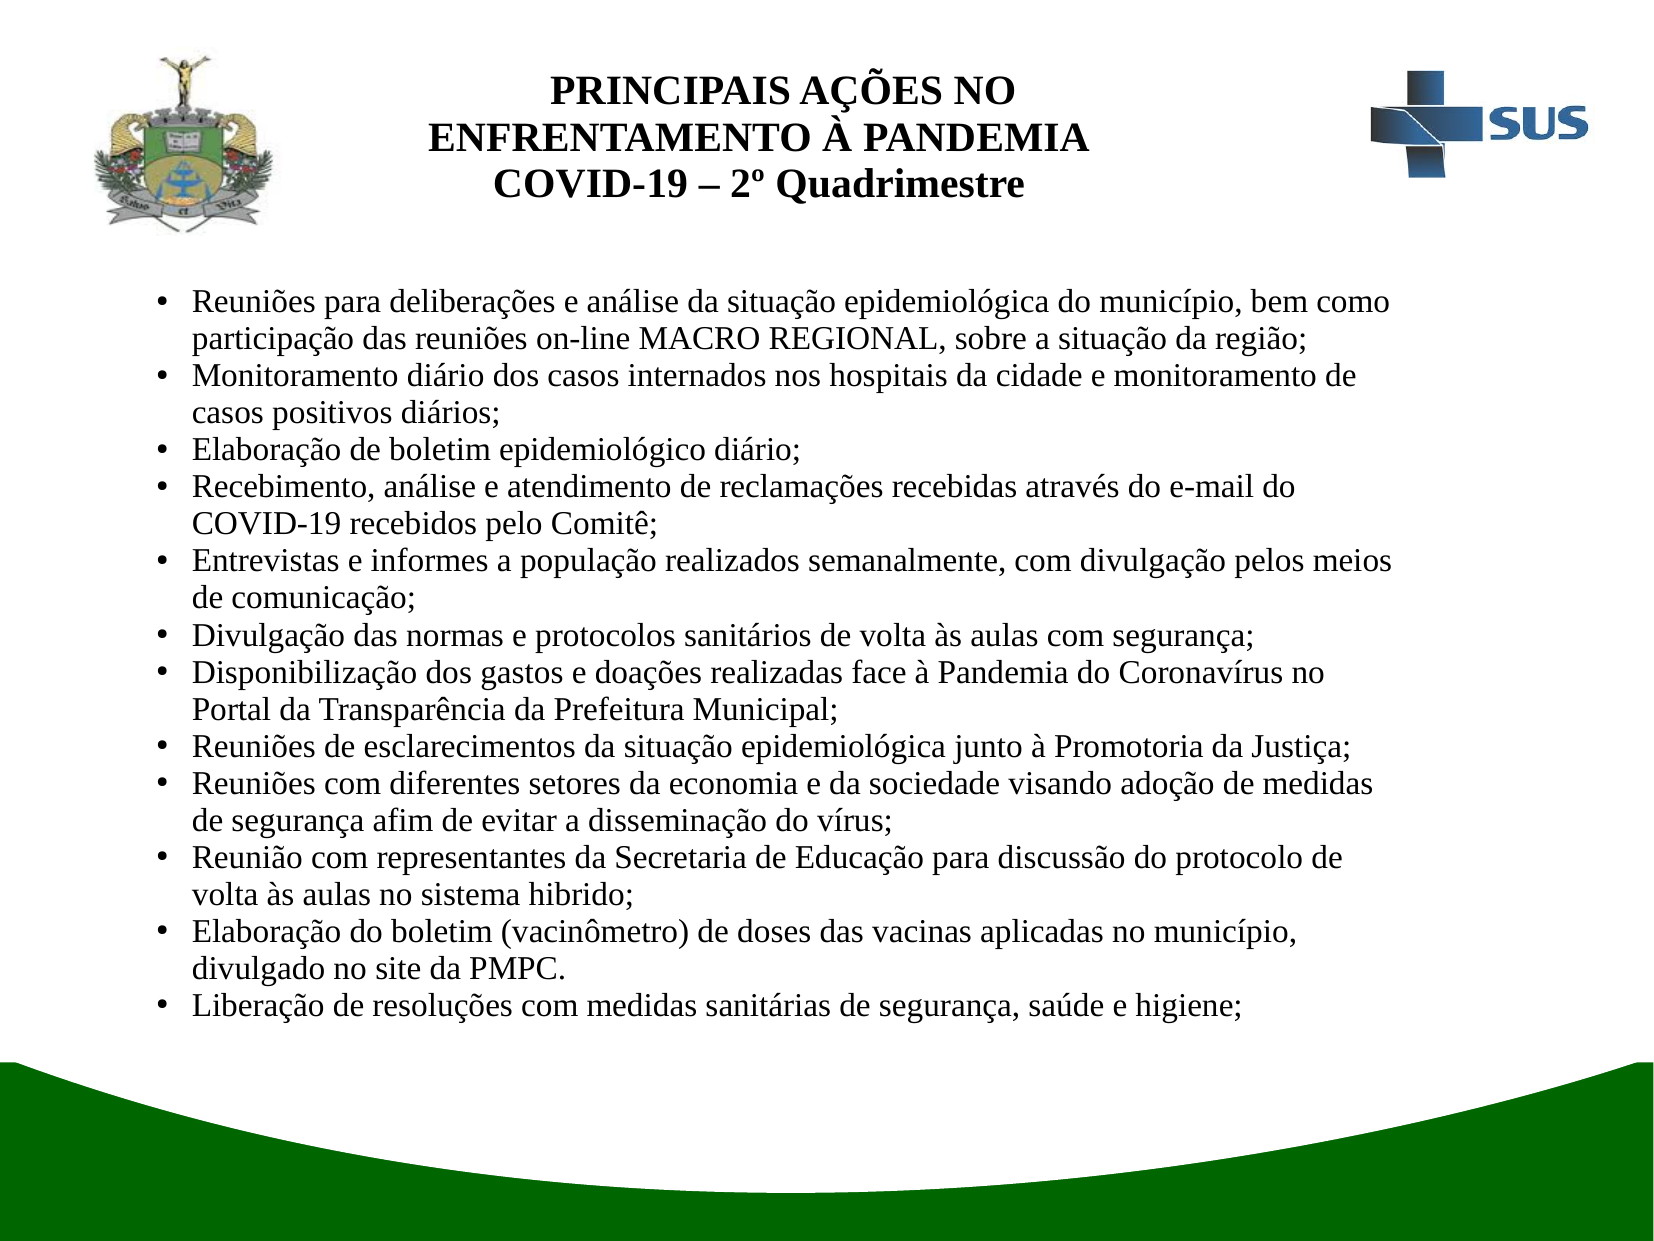

PRINCIPAIS AÇÕES NO ENFRENTAMENTO À PANDEMIA
COVID-19 – 2º Quadrimestre
Reuniões para deliberações e análise da situação epidemiológica do município, bem como participação das reuniões on-line MACRO REGIONAL, sobre a situação da região;
Monitoramento diário dos casos internados nos hospitais da cidade e monitoramento de casos positivos diários;
Elaboração de boletim epidemiológico diário;
Recebimento, análise e atendimento de reclamações recebidas através do e-mail do COVID-19 recebidos pelo Comitê;
Entrevistas e informes a população realizados semanalmente, com divulgação pelos meios de comunicação;
Divulgação das normas e protocolos sanitários de volta às aulas com segurança;
Disponibilização dos gastos e doações realizadas face à Pandemia do Coronavírus no Portal da Transparência da Prefeitura Municipal;
Reuniões de esclarecimentos da situação epidemiológica junto à Promotoria da Justiça;
Reuniões com diferentes setores da economia e da sociedade visando adoção de medidas de segurança afim de evitar a disseminação do vírus;
Reunião com representantes da Secretaria de Educação para discussão do protocolo de volta às aulas no sistema hibrido;
Elaboração do boletim (vacinômetro) de doses das vacinas aplicadas no município, divulgado no site da PMPC.
Liberação de resoluções com medidas sanitárias de segurança, saúde e higiene;